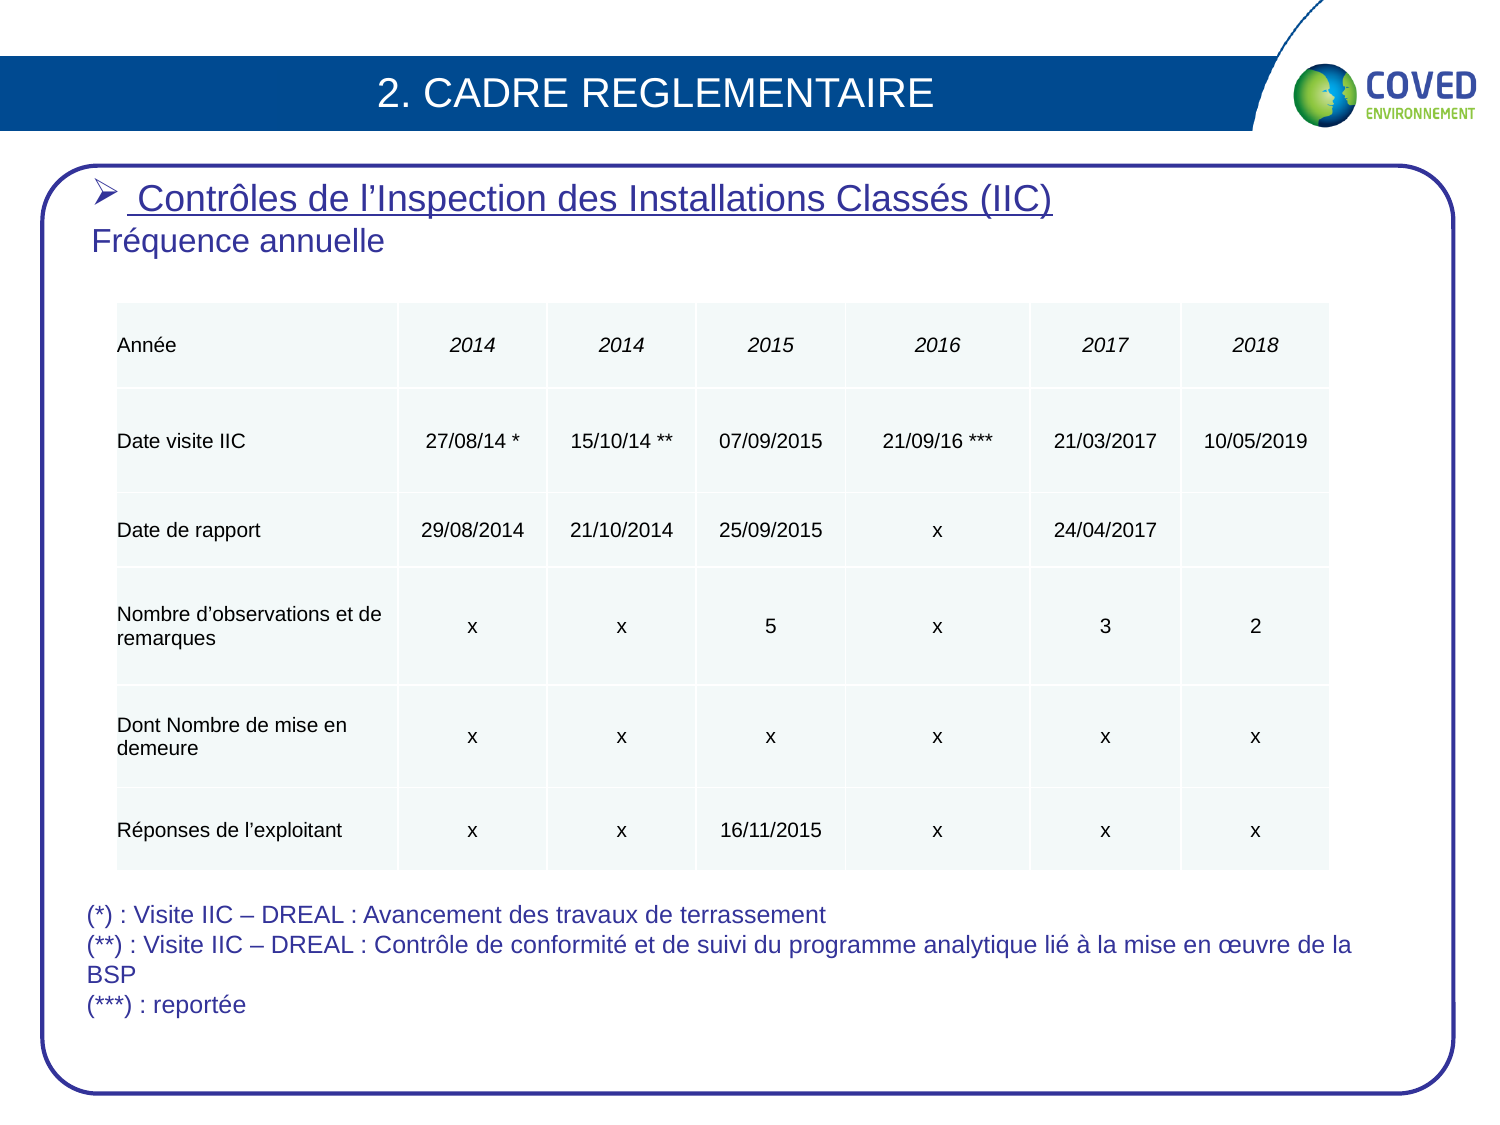

2. CADRE REGLEMENTAIRE
 Contrôles de l’Inspection des Installations Classés (IIC)
Fréquence annuelle
| Année | 2014 | 2014 | 2015 | 2016 | 2017 | 2018 |
| --- | --- | --- | --- | --- | --- | --- |
| Date visite IIC | 27/08/14 \* | 15/10/14 \*\* | 07/09/2015 | 21/09/16 \*\*\* | 21/03/2017 | 10/05/2019 |
| Date de rapport | 29/08/2014 | 21/10/2014 | 25/09/2015 | x | 24/04/2017 | |
| Nombre d’observations et de remarques | x | x | 5 | x | 3 | 2 |
| Dont Nombre de mise en demeure | x | x | x | x | x | x |
| Réponses de l’exploitant | x | x | 16/11/2015 | x | x | x |
(*) : Visite IIC – DREAL : Avancement des travaux de terrassement
(**) : Visite IIC – DREAL : Contrôle de conformité et de suivi du programme analytique lié à la mise en œuvre de la BSP
(***) : reportée